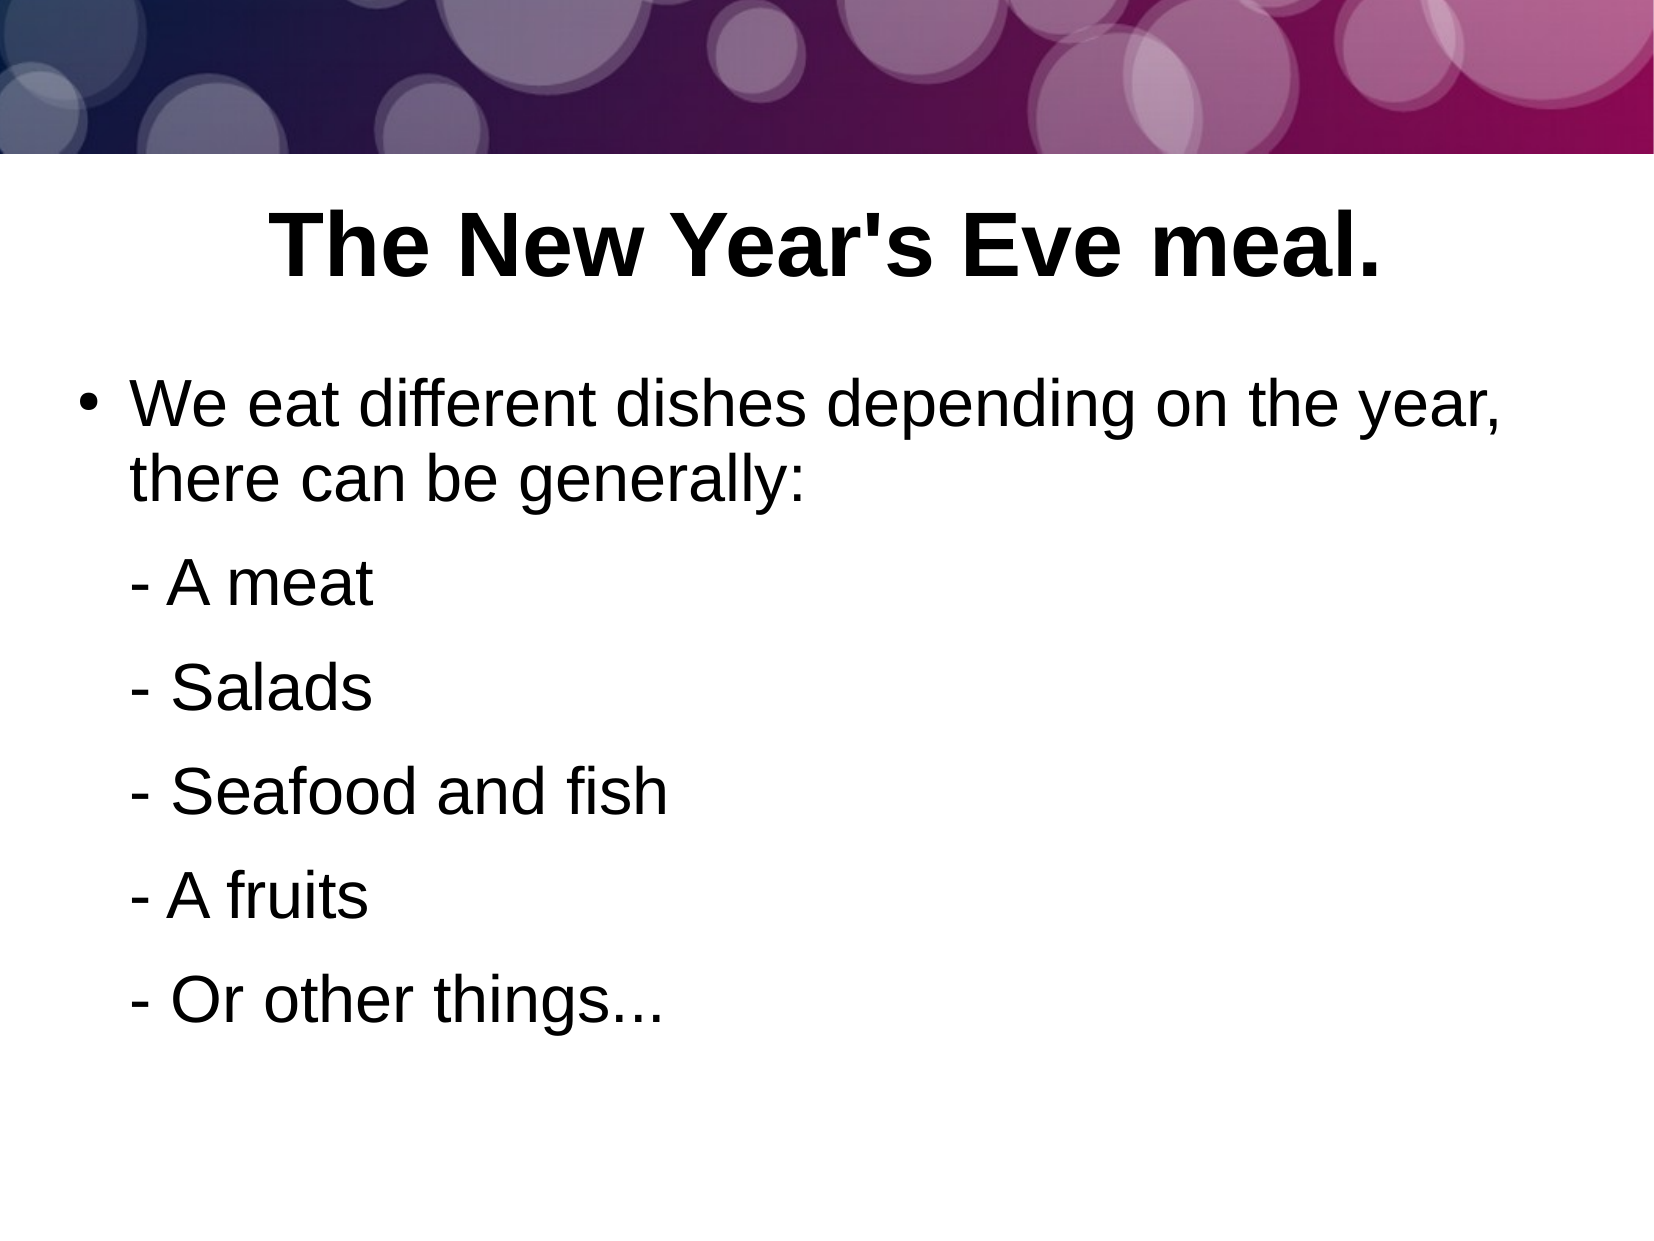

# The New Year's Eve meal.
We eat different dishes depending on the year, there can be generally:
- A meat
- Salads
- Seafood and fish
- A fruits
- Or other things...